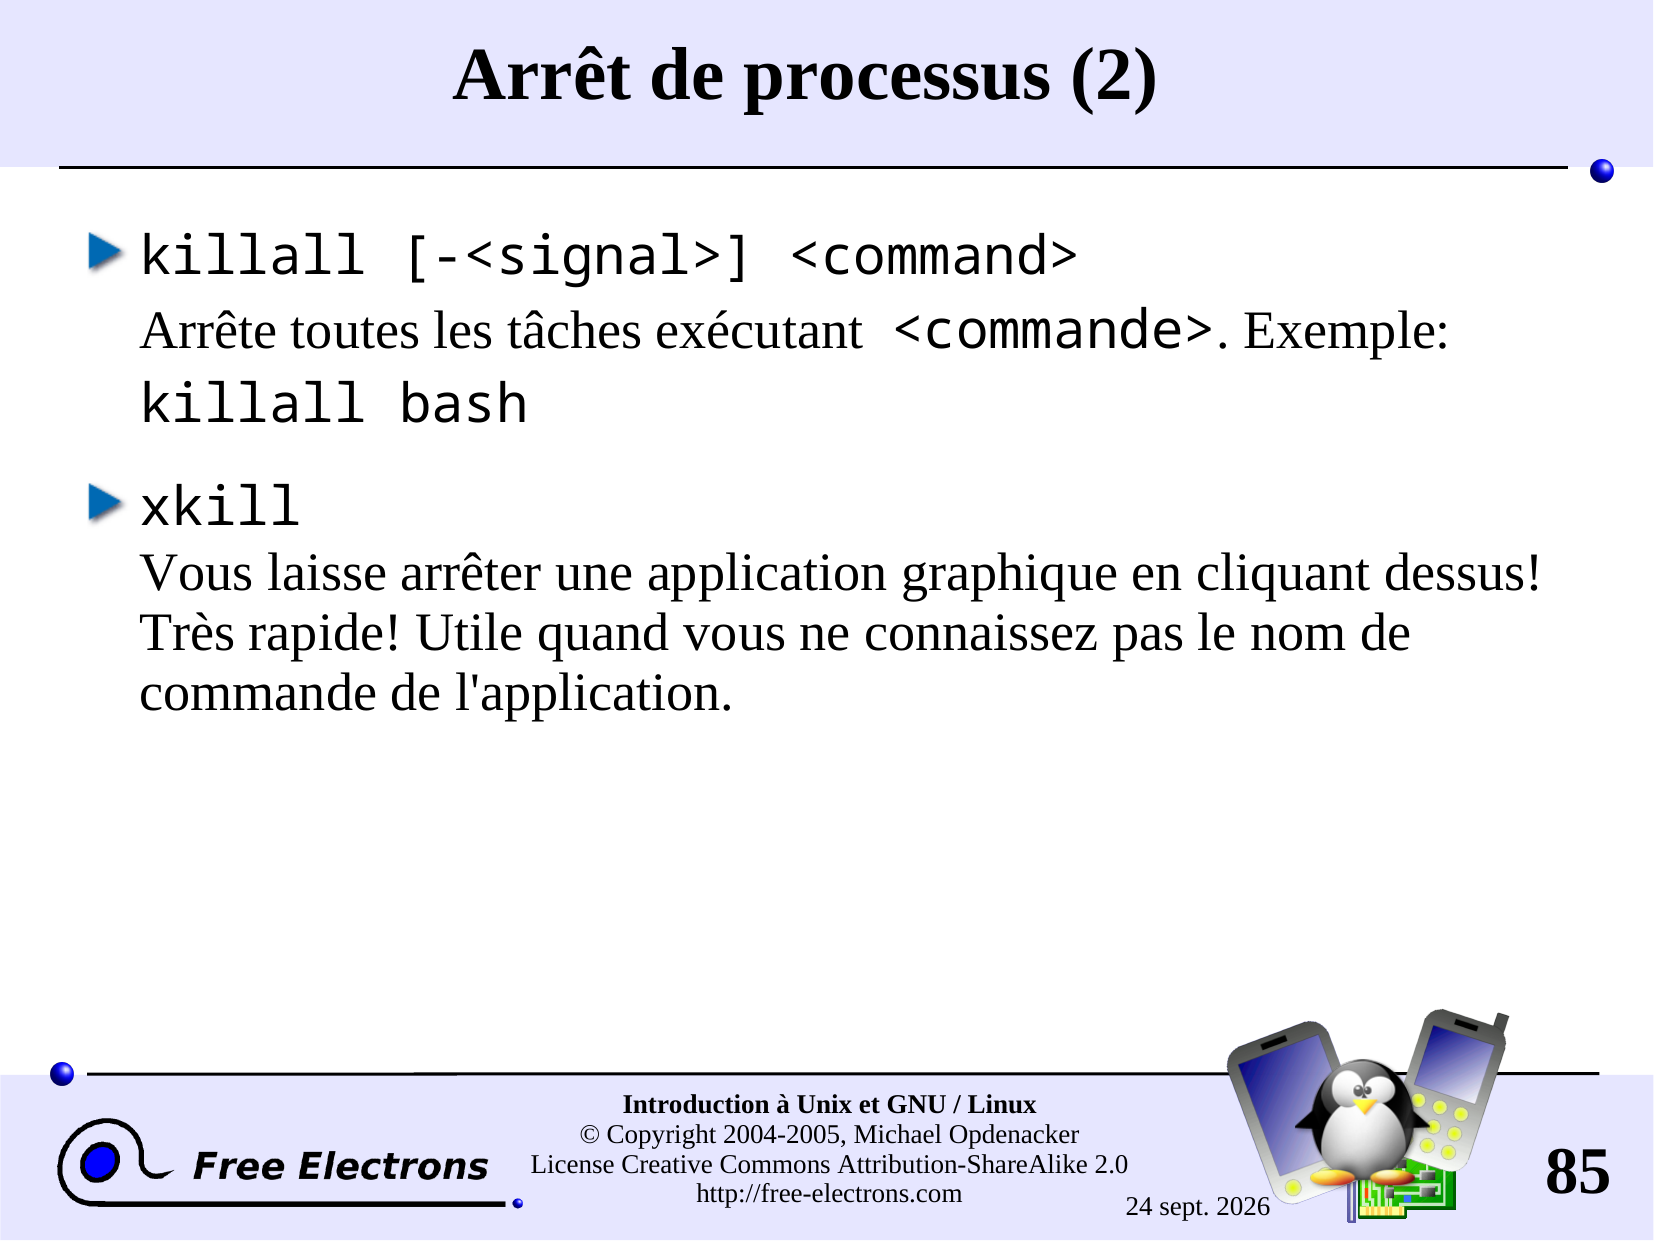

# Arrêt de processus (2)
killall [-<signal>] <command>
Arrête toutes les tâches exécutant <commande>. Exemple:
killall bash
xkill
Vous laisse arrêter une application graphique en cliquant dessus!
Très rapide! Utile quand vous ne connaissez pas le nom de commande de l'application.